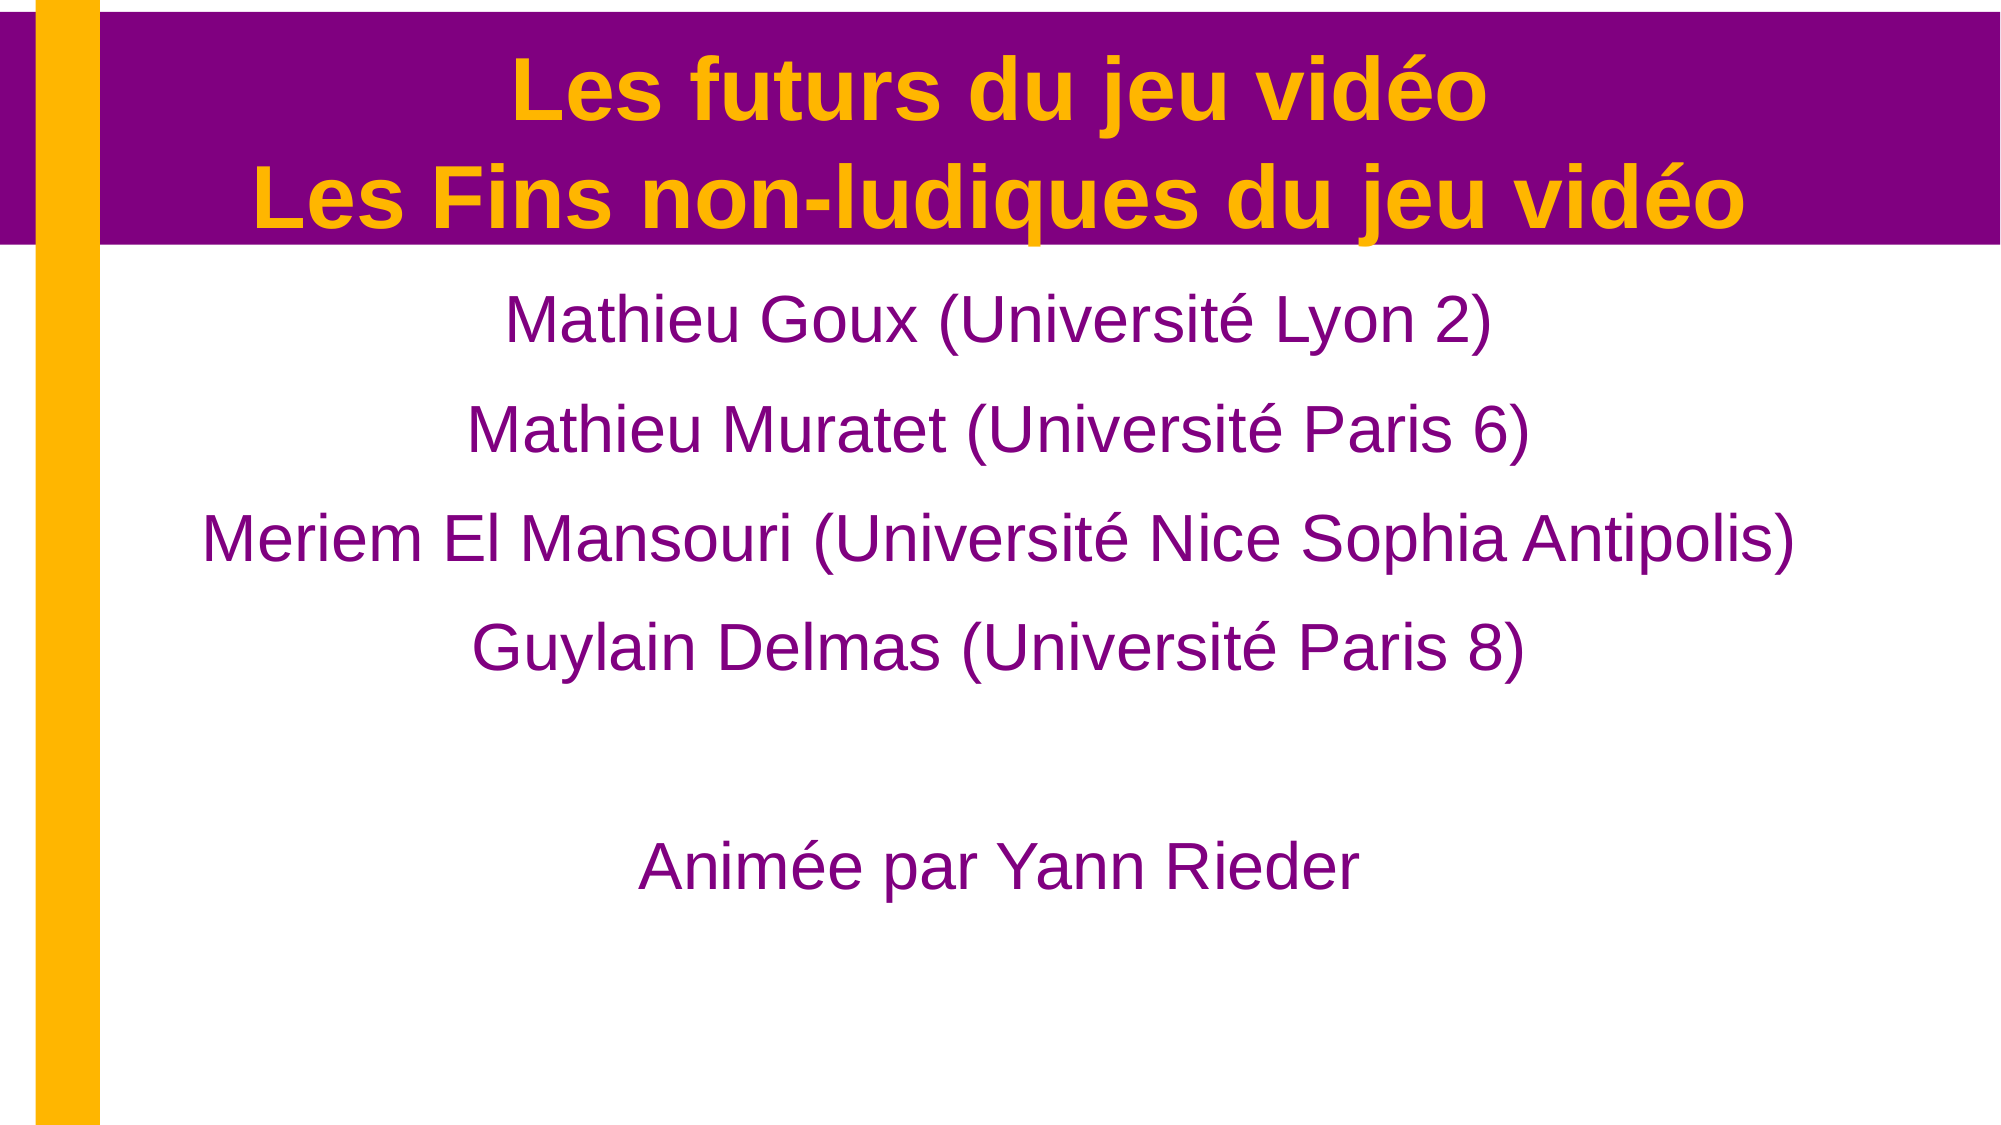

# Les futurs du jeu vidéo Les Fins non-ludiques du jeu vidéo
Mathieu Goux (Université Lyon 2)
Mathieu Muratet (Université Paris 6)
Meriem El Mansouri (Université Nice Sophia Antipolis)
Guylain Delmas (Université Paris 8)
Animée par Yann Rieder